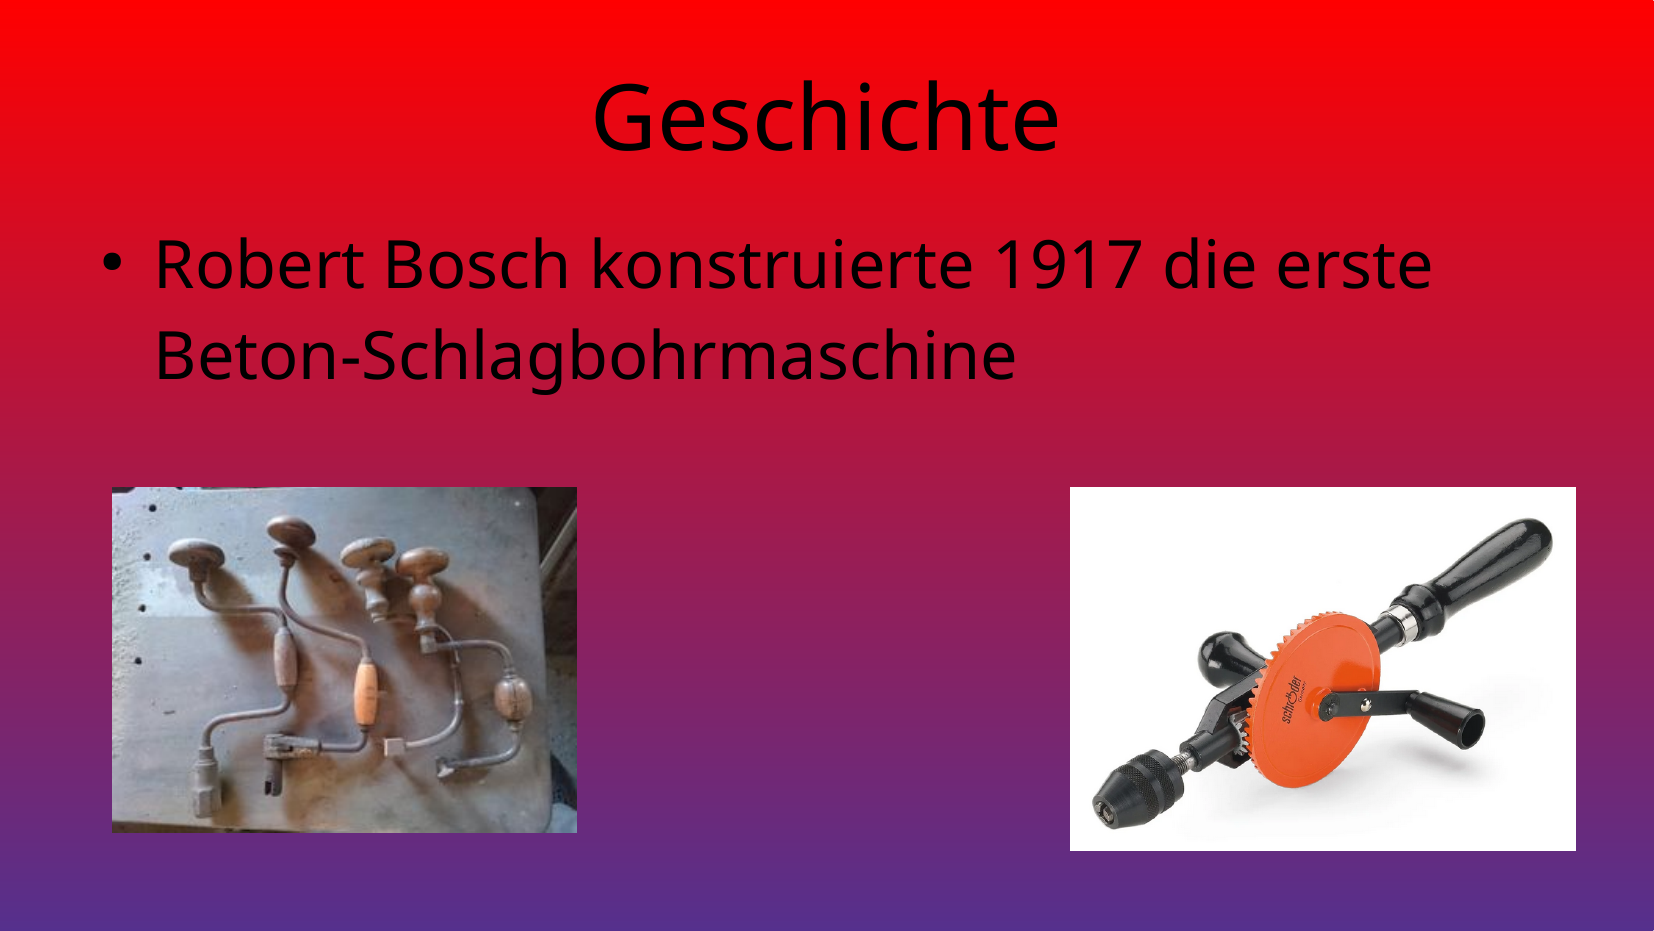

# Geschichte
Robert Bosch konstruierte 1917 die erste Beton-Schlagbohrmaschine